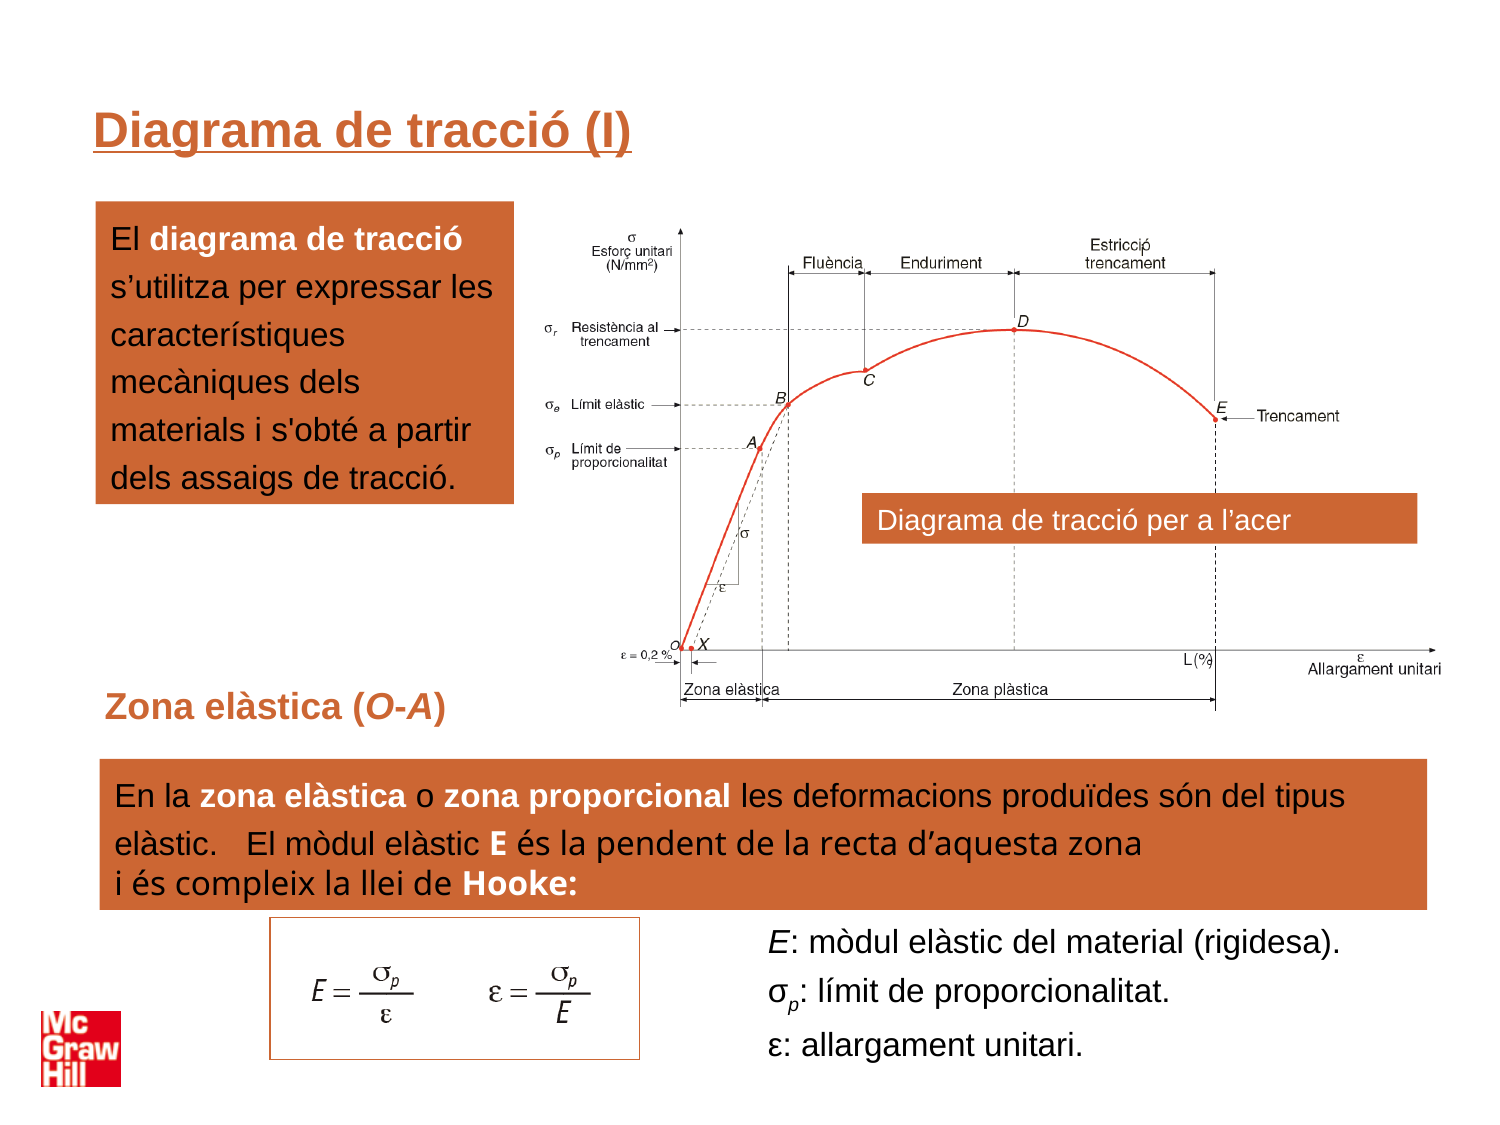

Diagrama de tracció (I)
El diagrama de tracció s’utilitza per expressar les característiques mecàniques dels materials i s'obté a partir dels assaigs de tracció.
Diagrama de tracció per a l’acer
ZZona elàstica (O-A)
En la zona elàstica o zona proporcional les deformacions produïdes són del tipus elàstic. El mòdul elàstic E és la pendent de la recta d’aquesta zona
i és compleix la llei de Hooke:
E: mòdul elàstic del material (rigidesa).
σp: límit de proporcionalitat.
ε: allargament unitari.